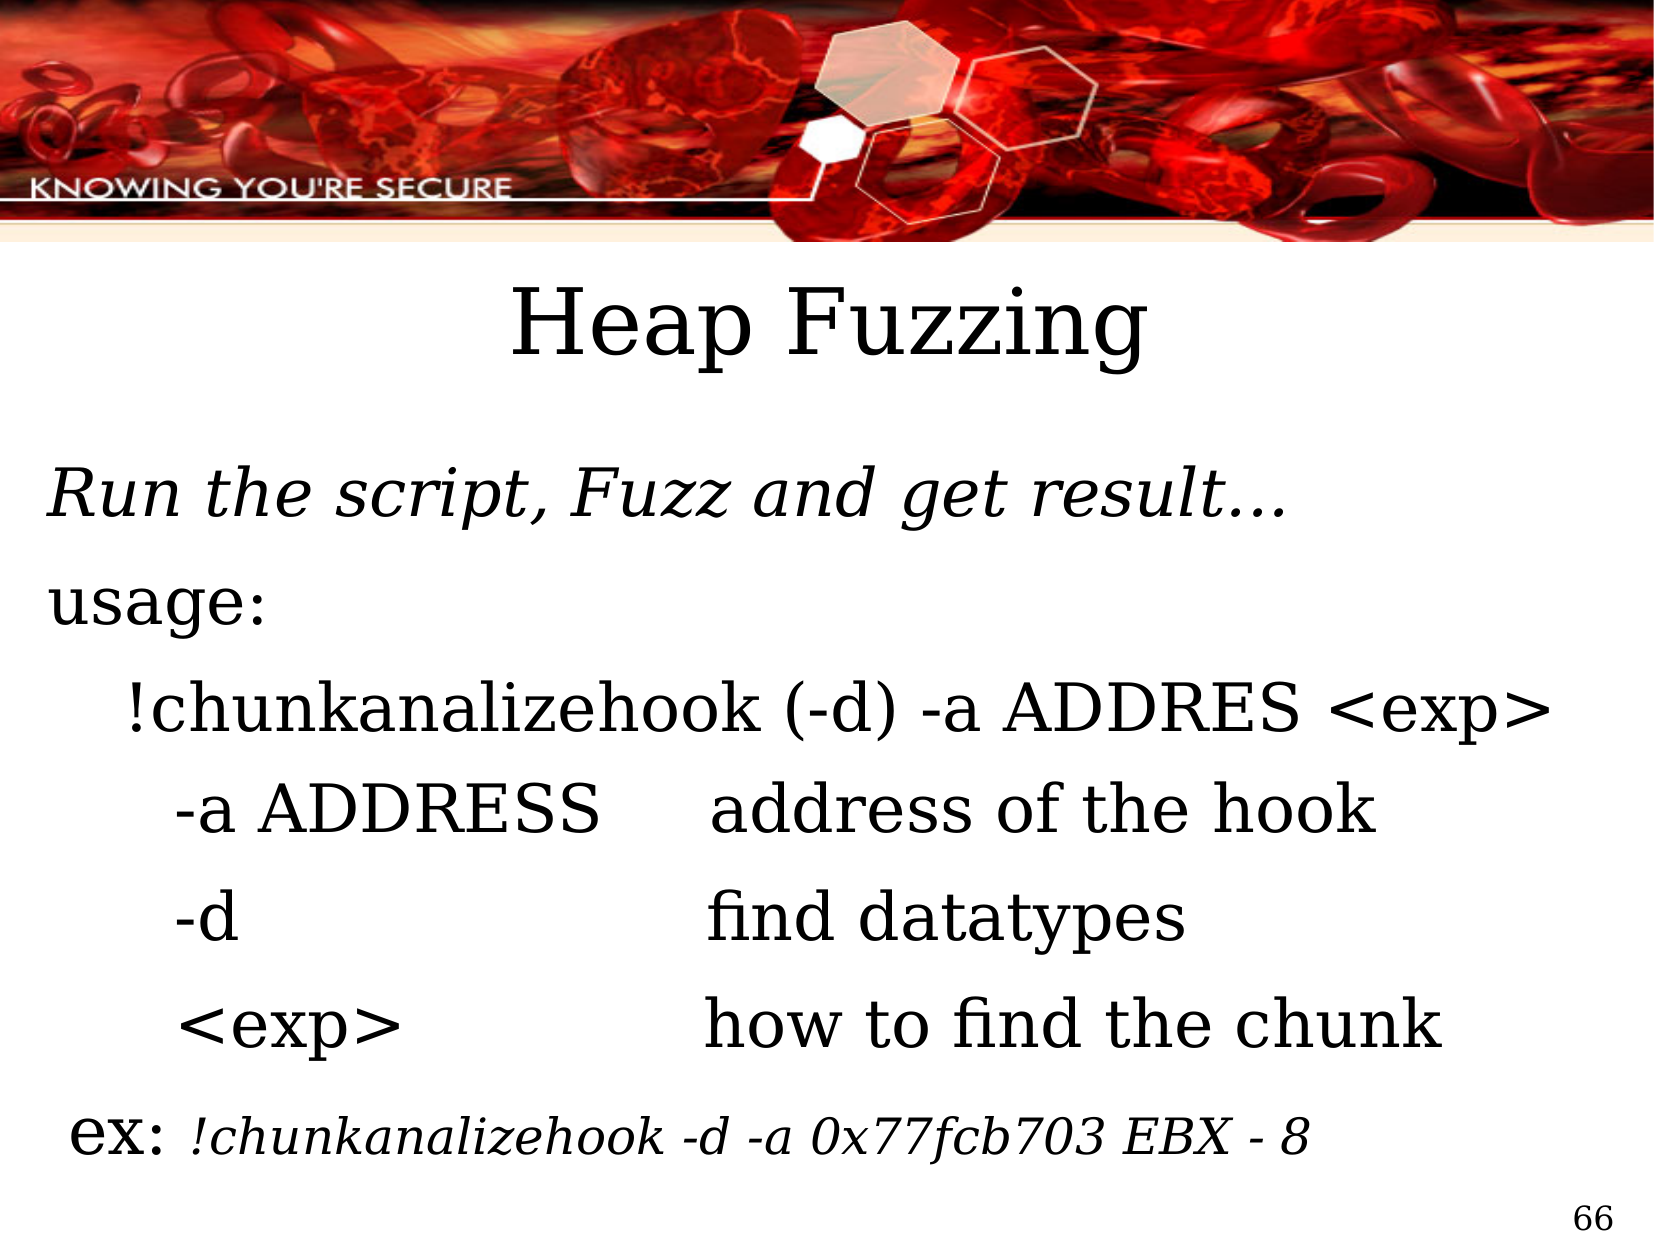

# Heap Fuzzing
Run the script, Fuzz and get result...
usage:
!chunkanalizehook (-d) -a ADDRES <exp>
 -a ADDRESS address of the hook
 -d find datatypes
 <exp> how to find the chunk
 ex: !chunkanalizehook -d -a 0x77fcb703 EBX - 8